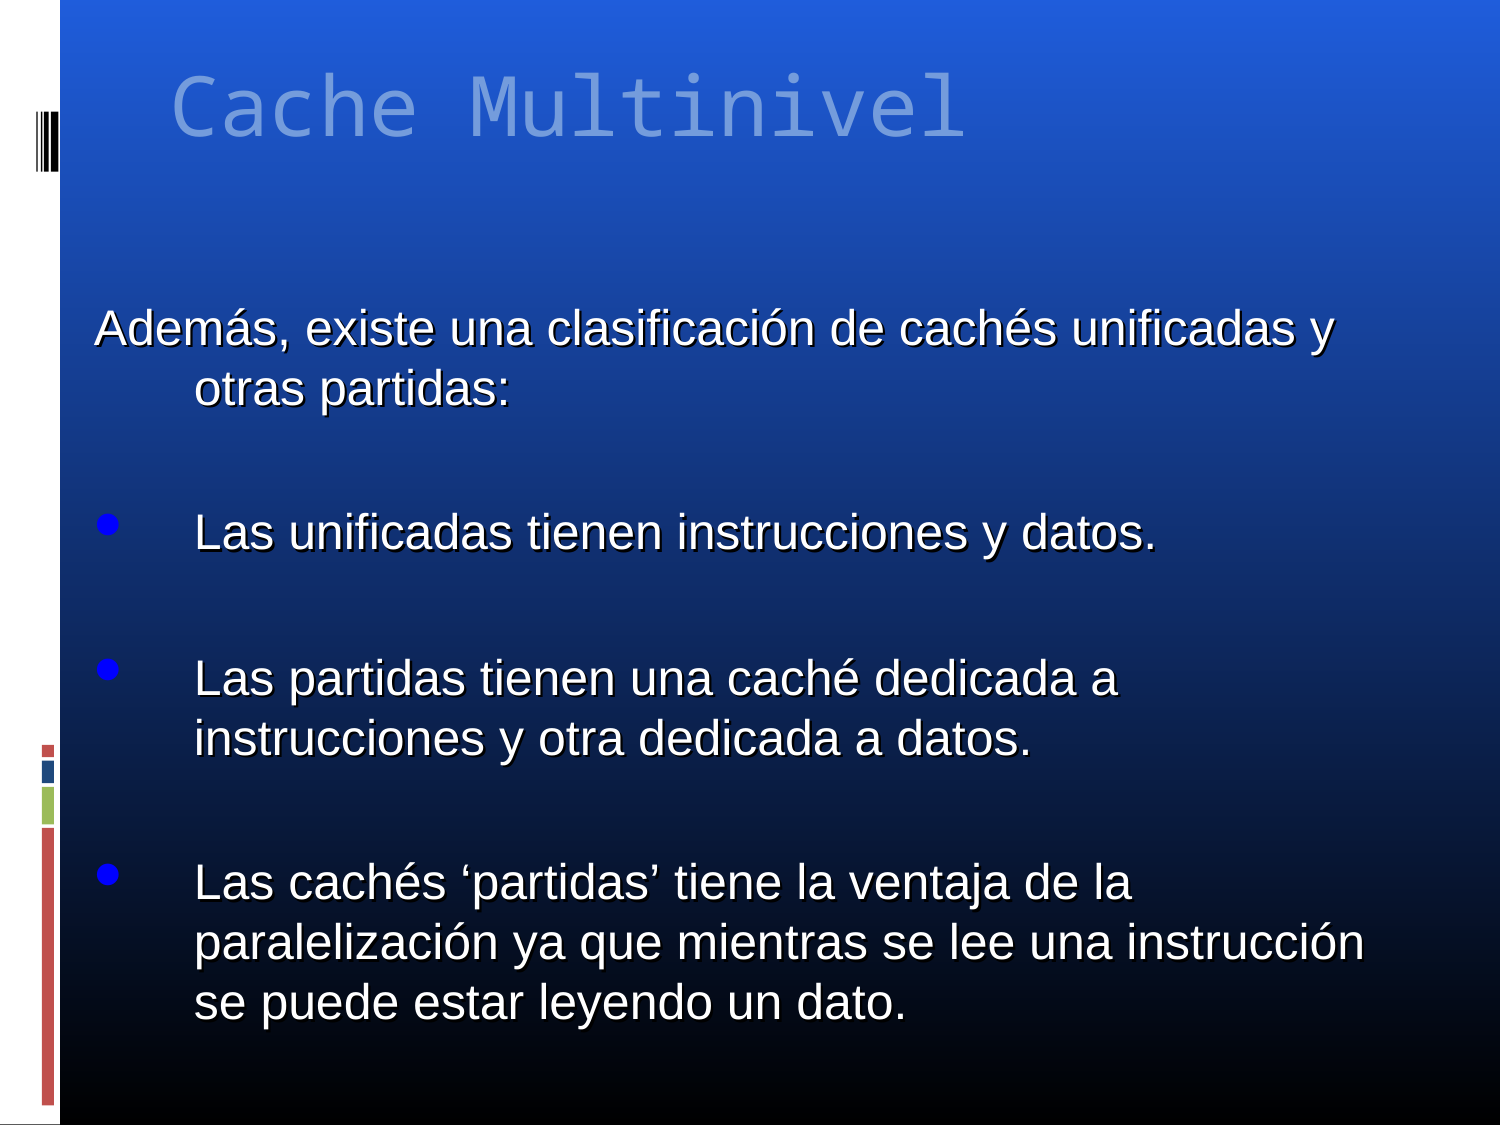

# Cache Multinivel
Además, existe una clasificación de cachés unificadas y otras partidas:
Las unificadas tienen instrucciones y datos.
Las partidas tienen una caché dedicada a instrucciones y otra dedicada a datos.
Las cachés ‘partidas’ tiene la ventaja de la paralelización ya que mientras se lee una instrucción se puede estar leyendo un dato.